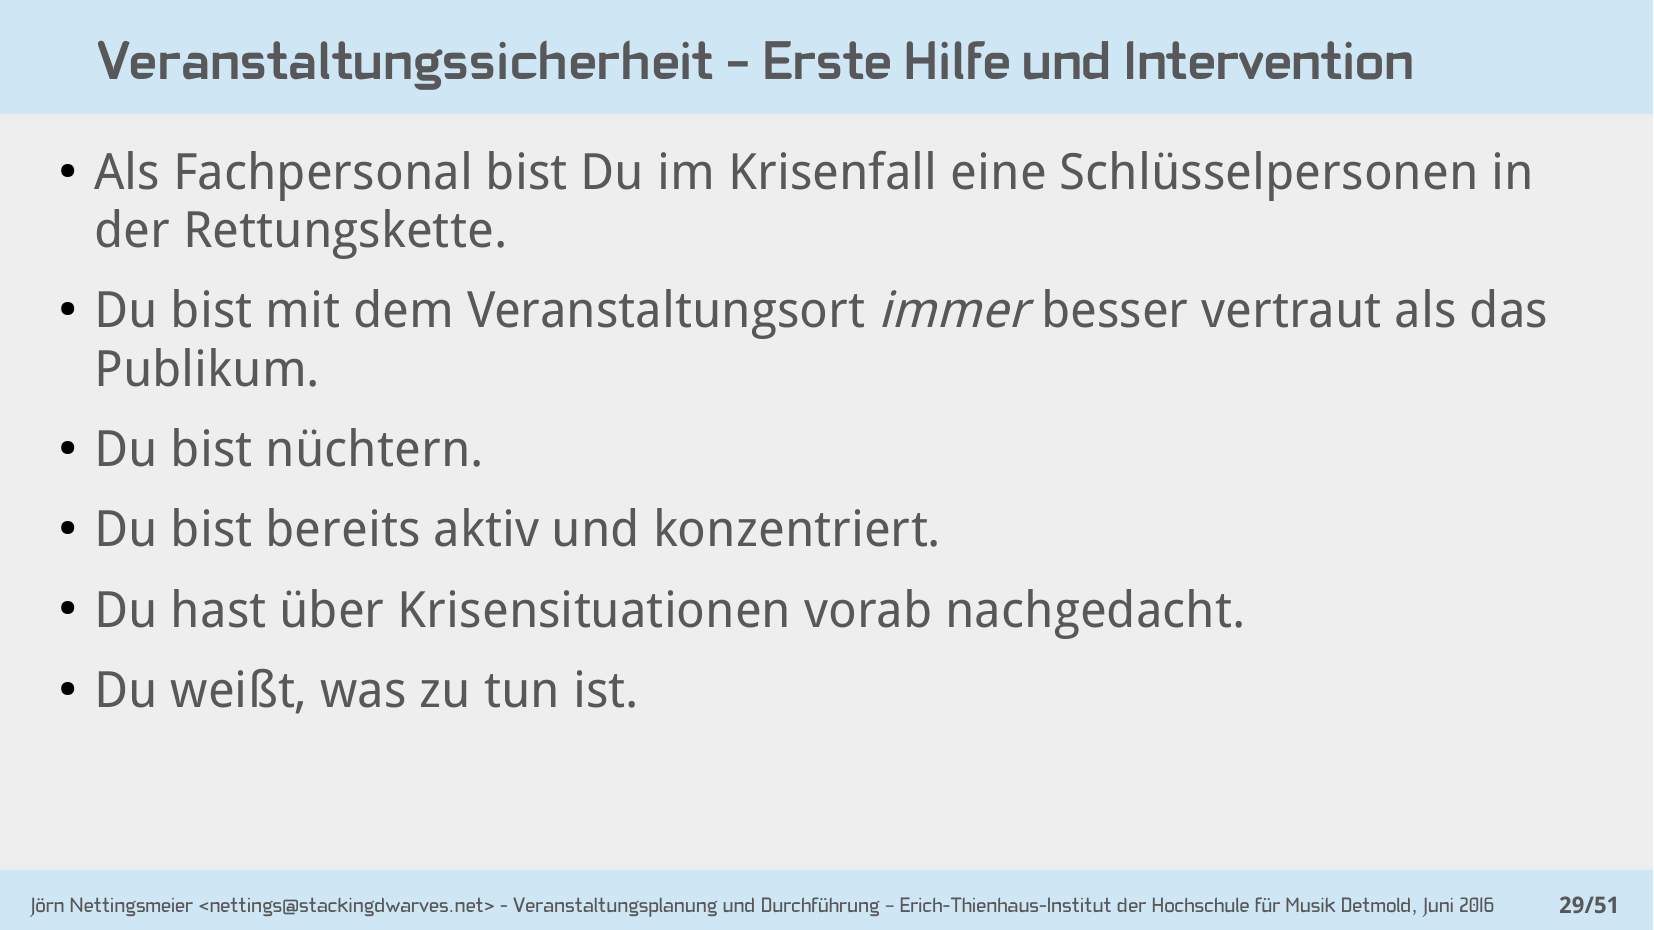

# Veranstaltungssicherheit – Erste Hilfe und Intervention
Als Fachpersonal bist Du im Krisenfall eine Schlüsselpersonen in der Rettungskette.
Du bist mit dem Veranstaltungsort immer besser vertraut als das Publikum.
Du bist nüchtern.
Du bist bereits aktiv und konzentriert.
Du hast über Krisensituationen vorab nachgedacht.
Du weißt, was zu tun ist.